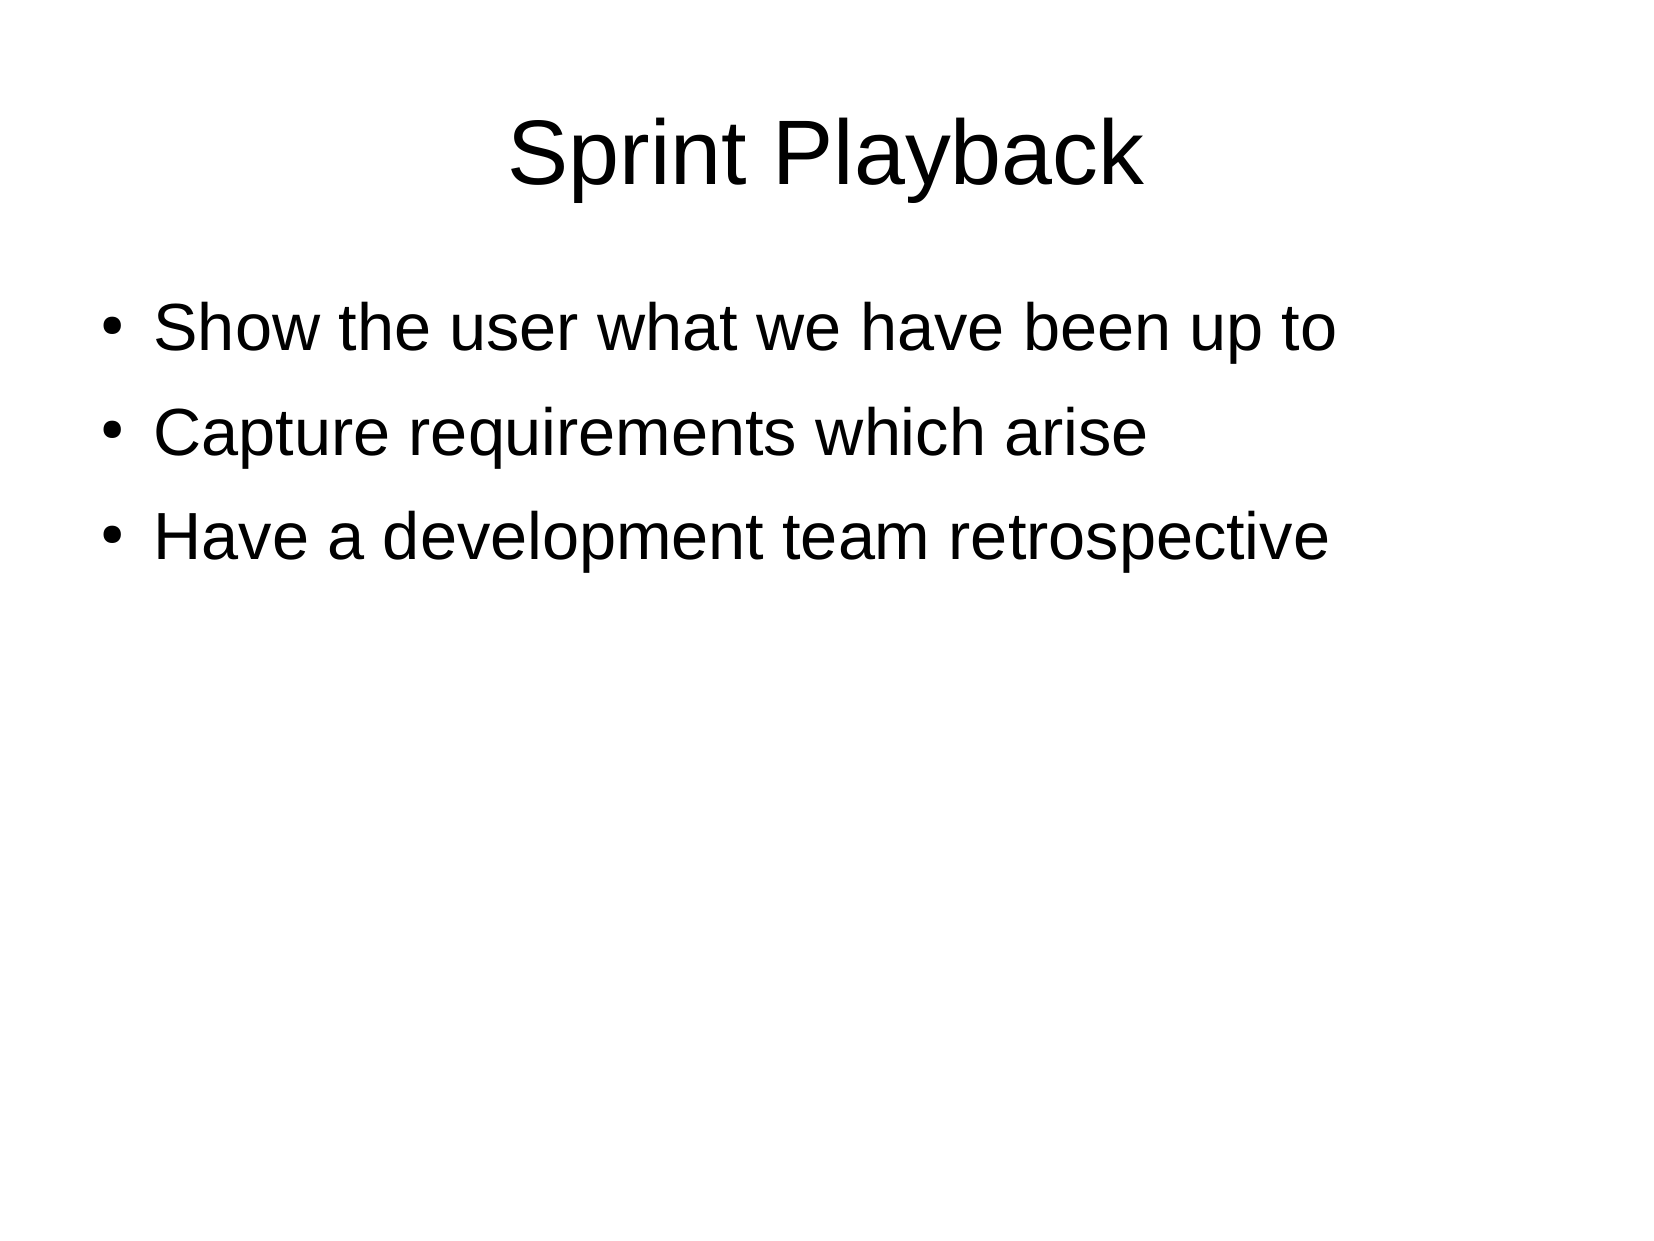

# Sprint Playback
Show the user what we have been up to
Capture requirements which arise
Have a development team retrospective